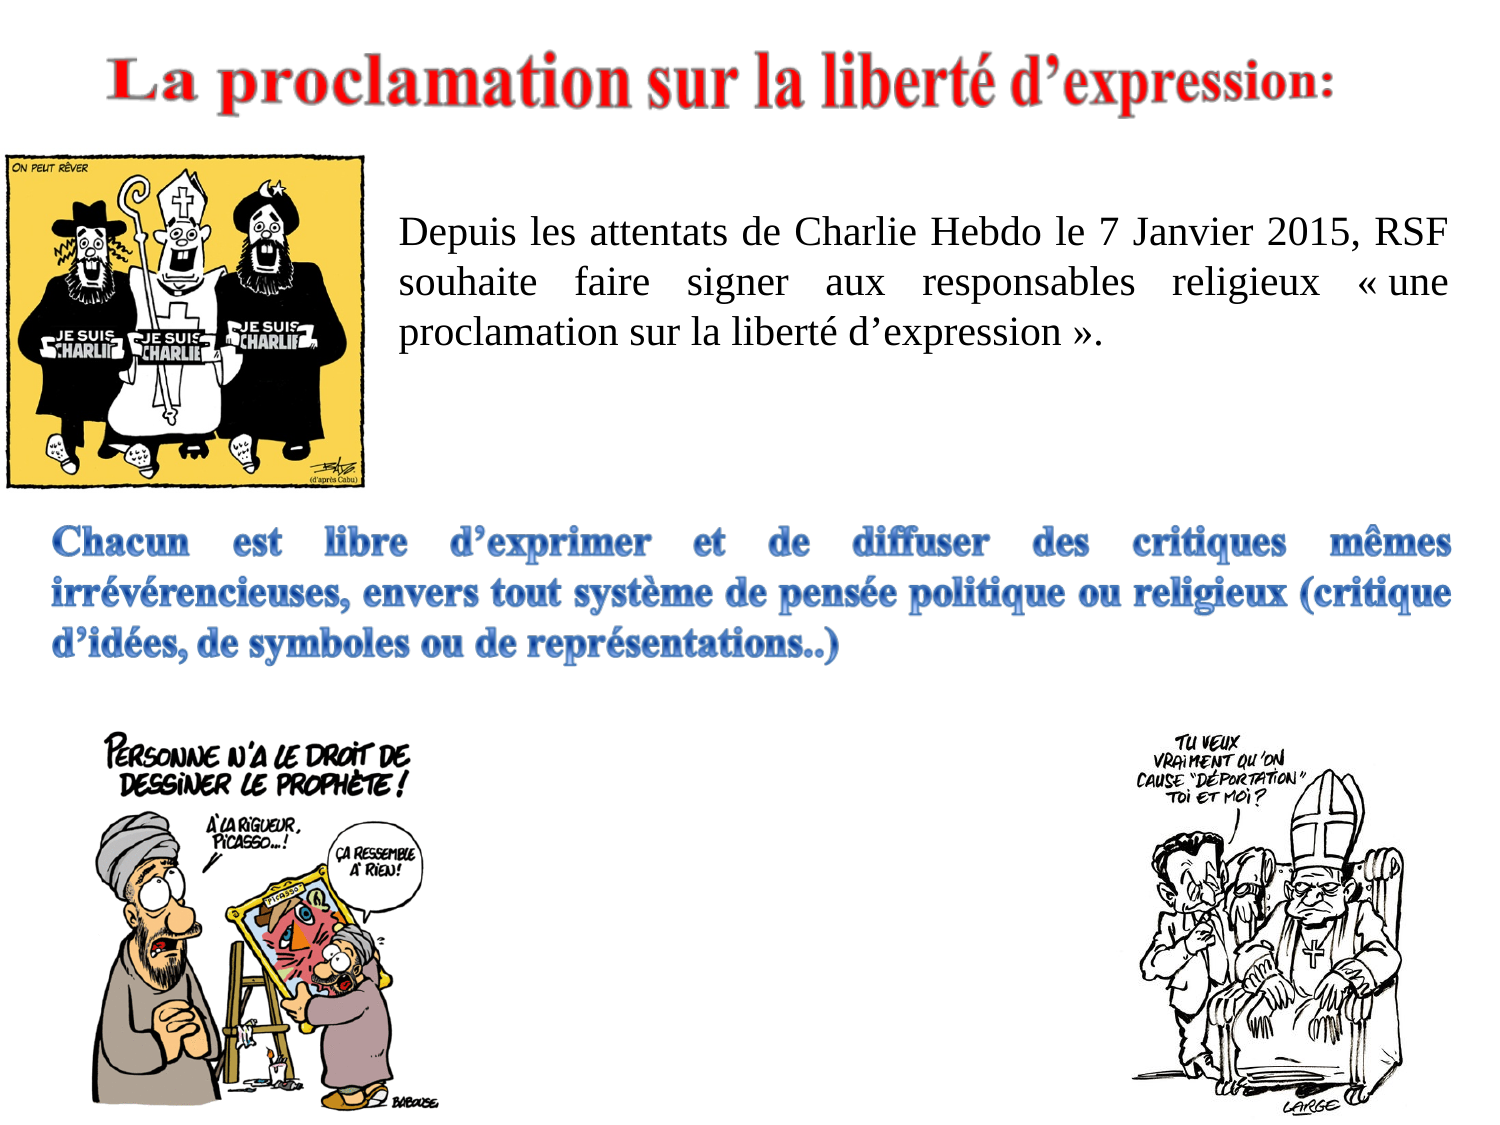

Depuis les attentats de Charlie Hebdo le 7 Janvier 2015, RSF souhaite faire signer aux responsables religieux « une proclamation sur la liberté d’expression ».